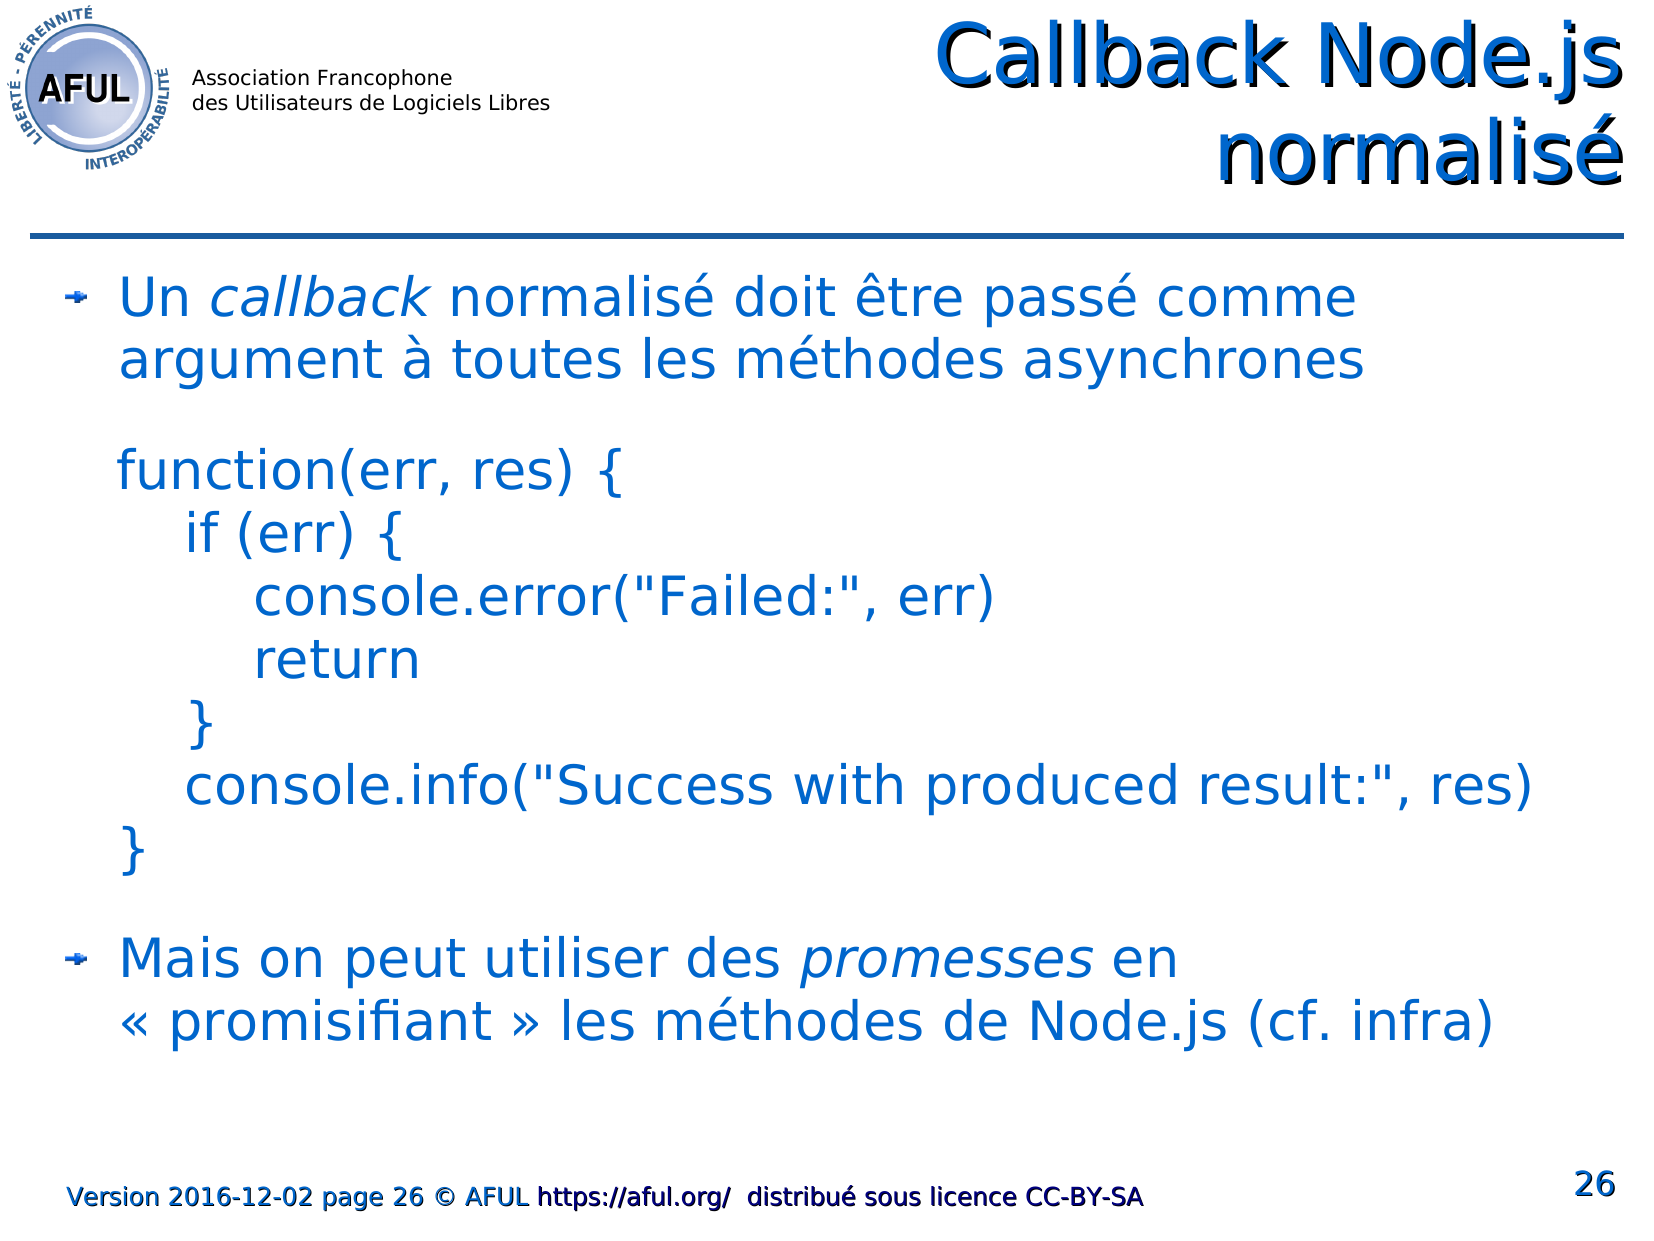

# Callback Node.js normalisé
Un callback normalisé doit être passé comme argument à toutes les méthodes asynchrones
 function(err, res) {
 if (err) {
 console.error("Failed:", err)
 return
 }
 console.info("Success with produced result:", res)
 }
Mais on peut utiliser des promesses en « promisifiant » les méthodes de Node.js (cf. infra)